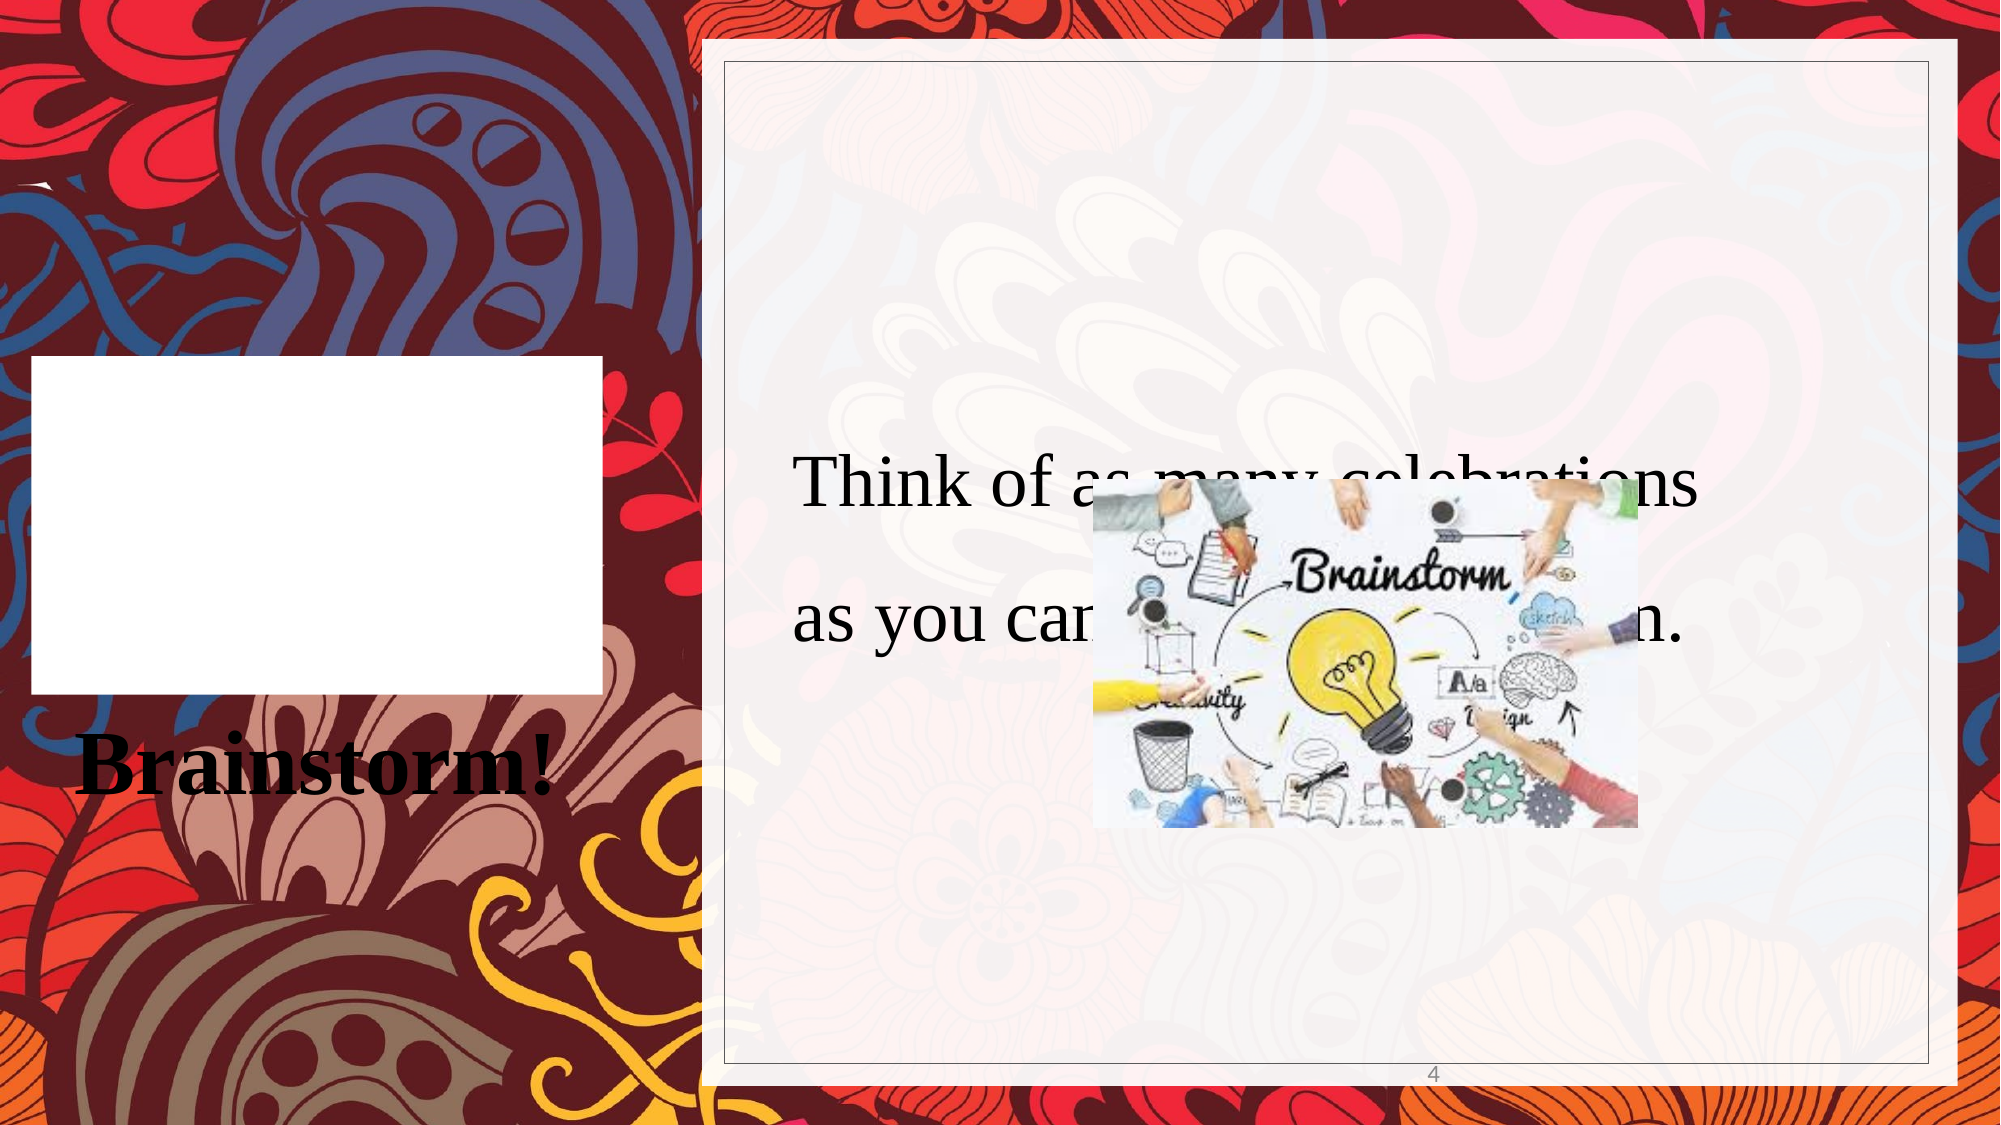

# Think of as many celebrations as you can. Write them down.
Brainstorm!